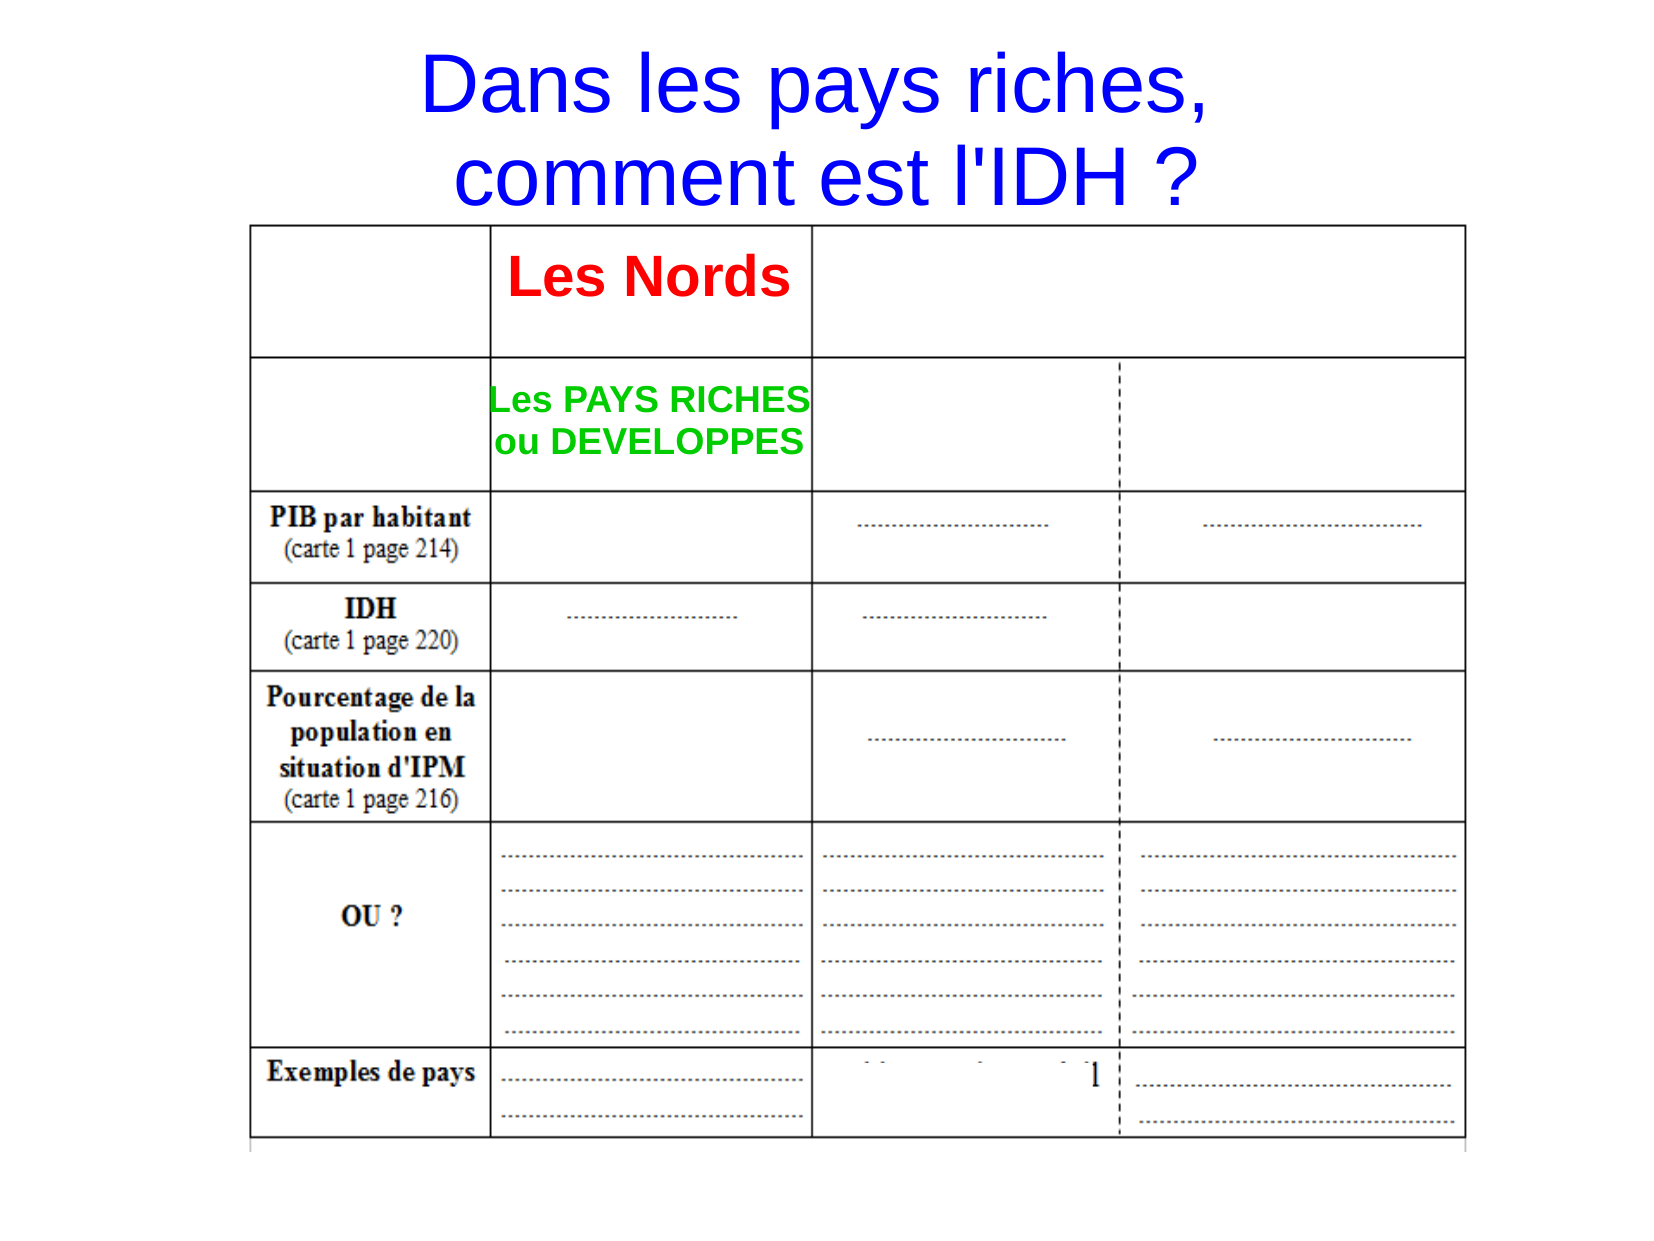

Dans les pays riches,
comment est l'IDH ?
Les Nords
Les PAYS RICHES ou DEVELOPPES